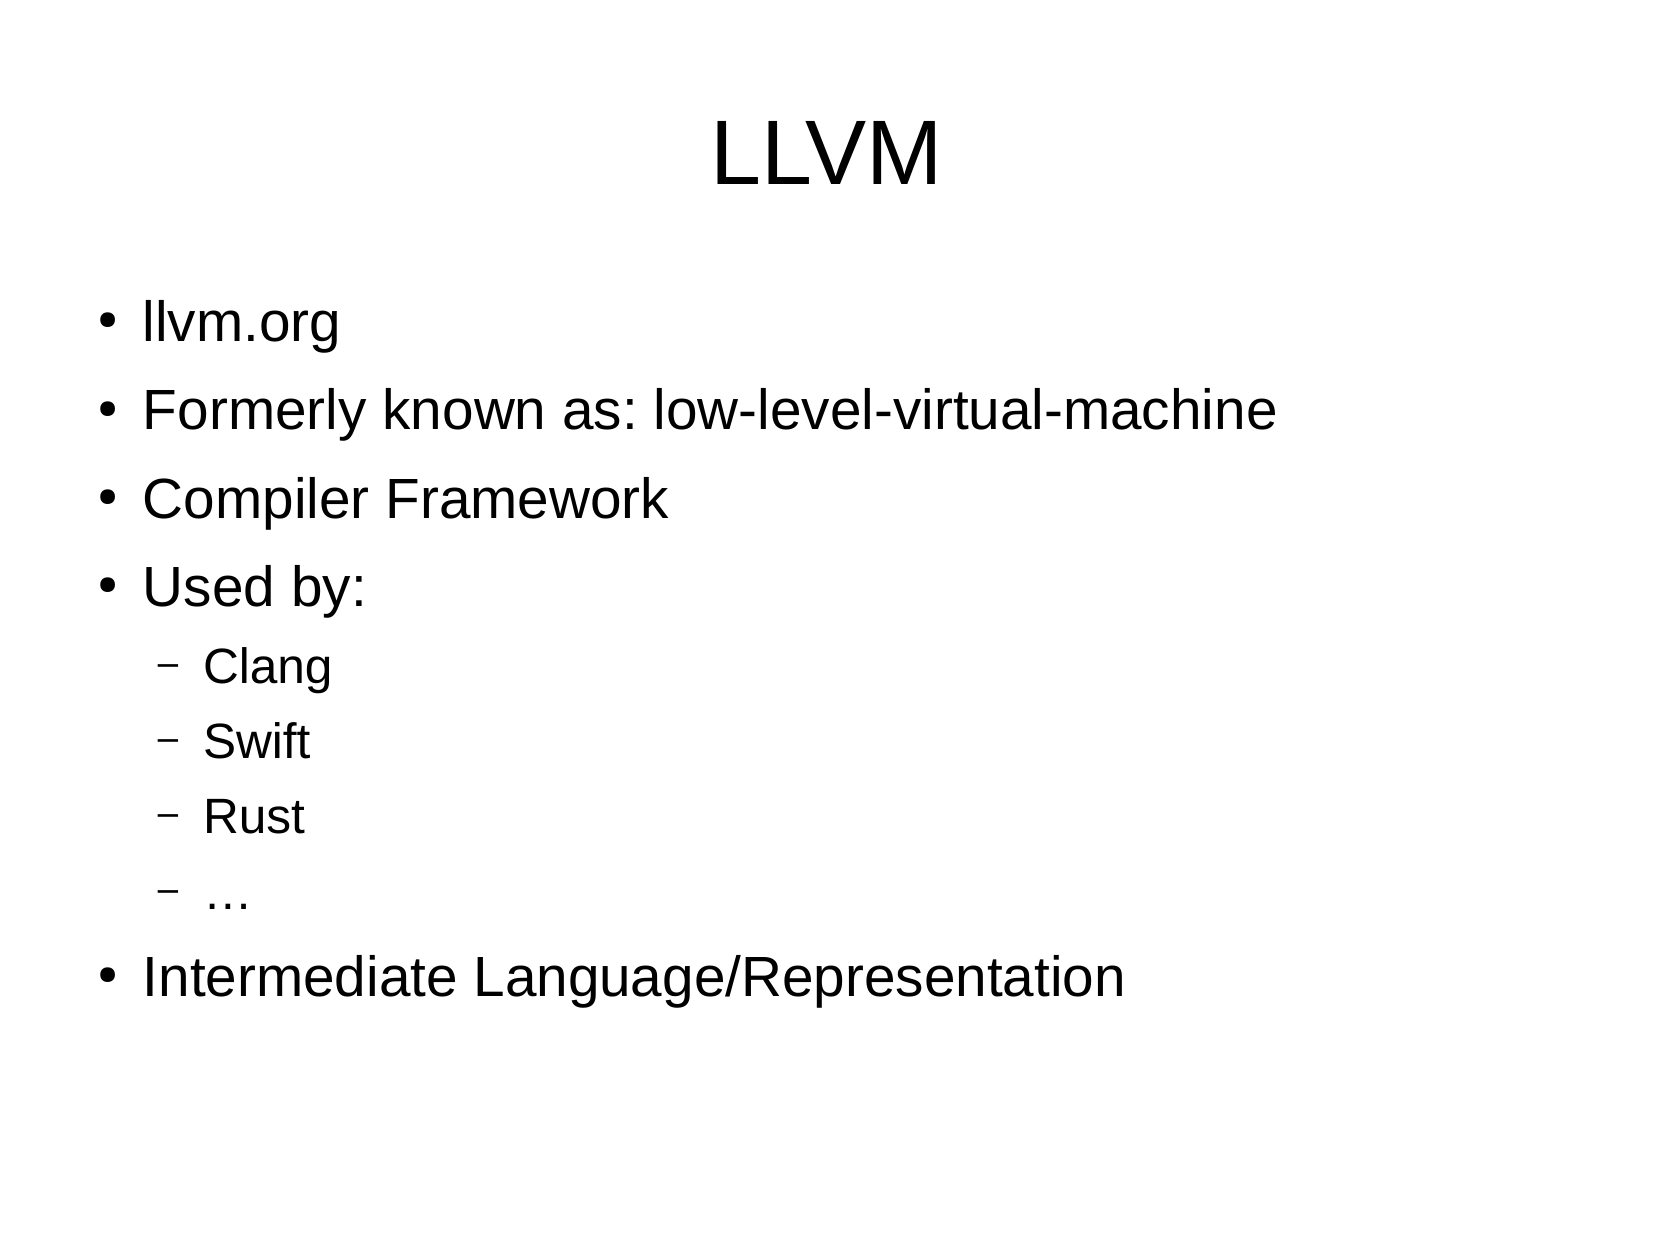

# LLVM
llvm.org
Formerly known as: low-level-virtual-machine
Compiler Framework
Used by:
Clang
Swift
Rust
…
Intermediate Language/Representation